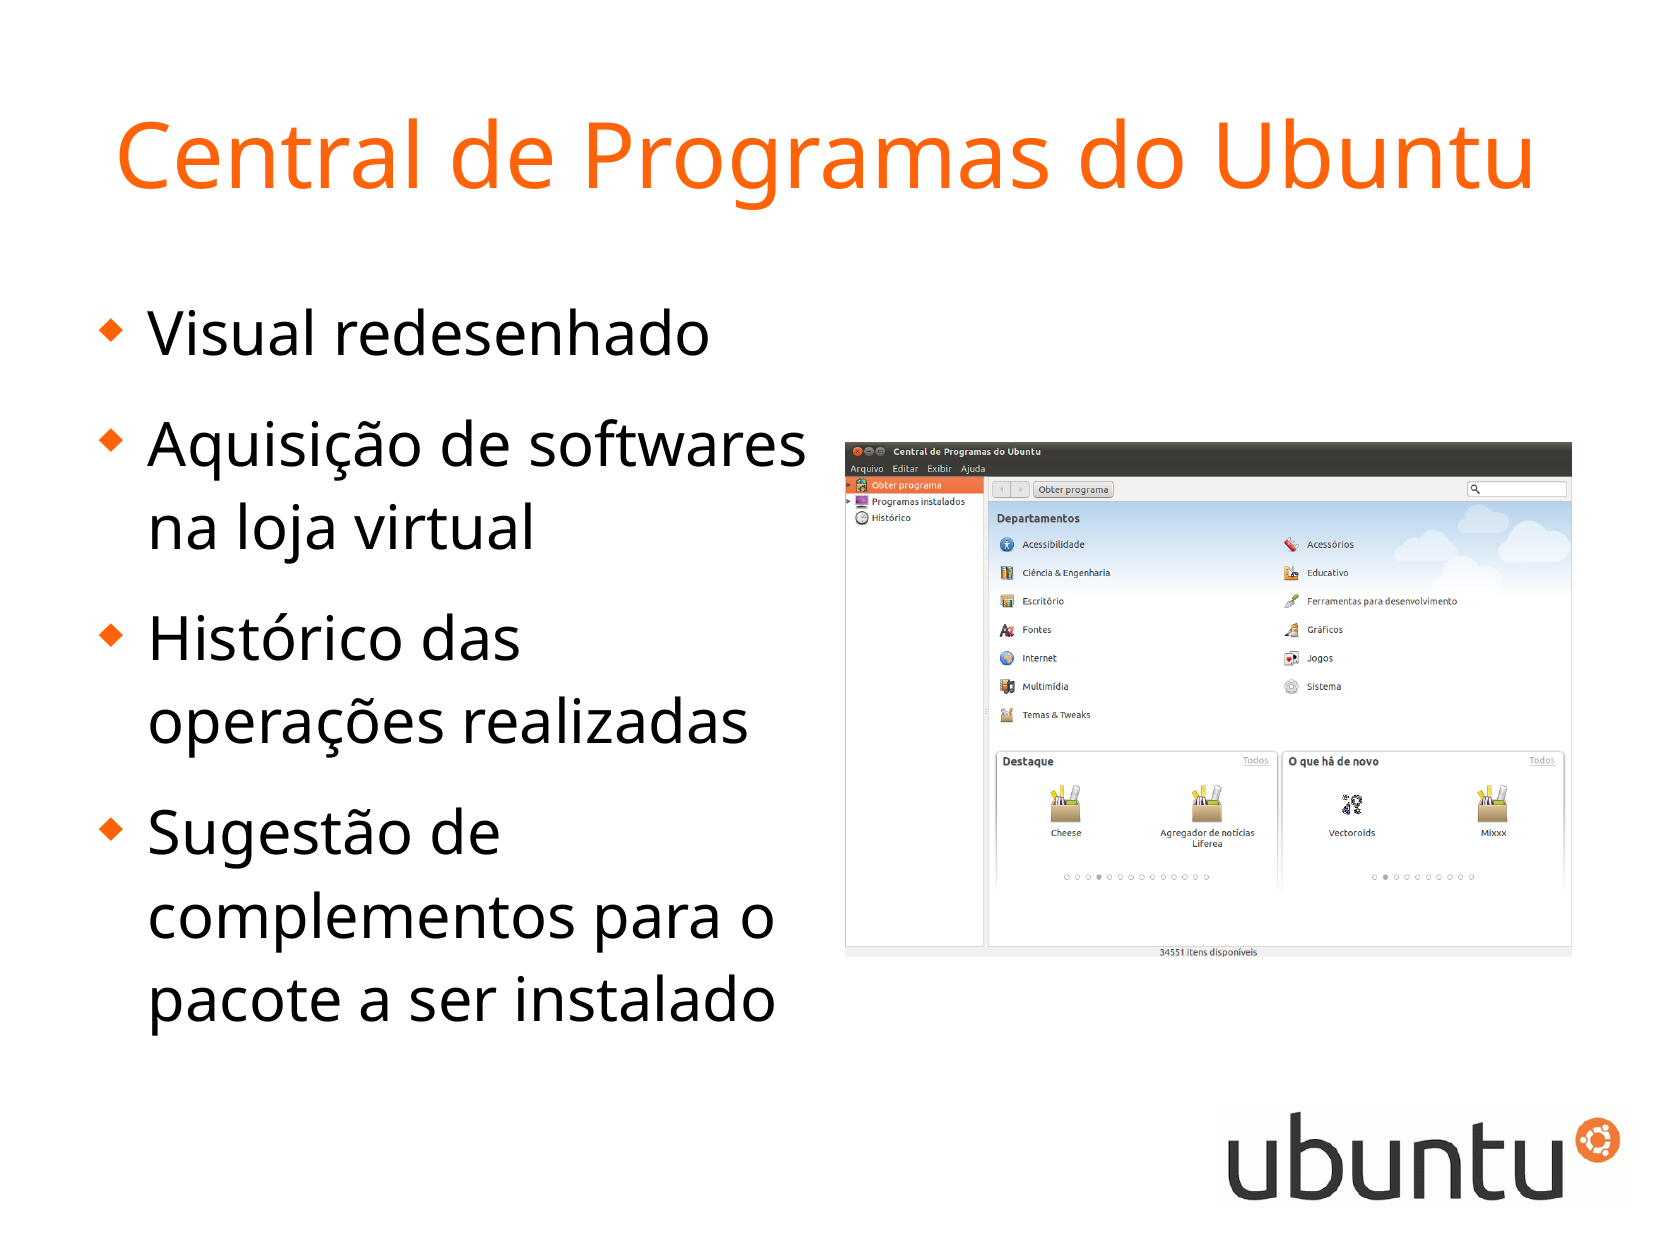

# Central de Programas do Ubuntu
Visual redesenhado
Aquisição de softwares na loja virtual
Histórico das operações realizadas
Sugestão de complementos para o pacote a ser instalado